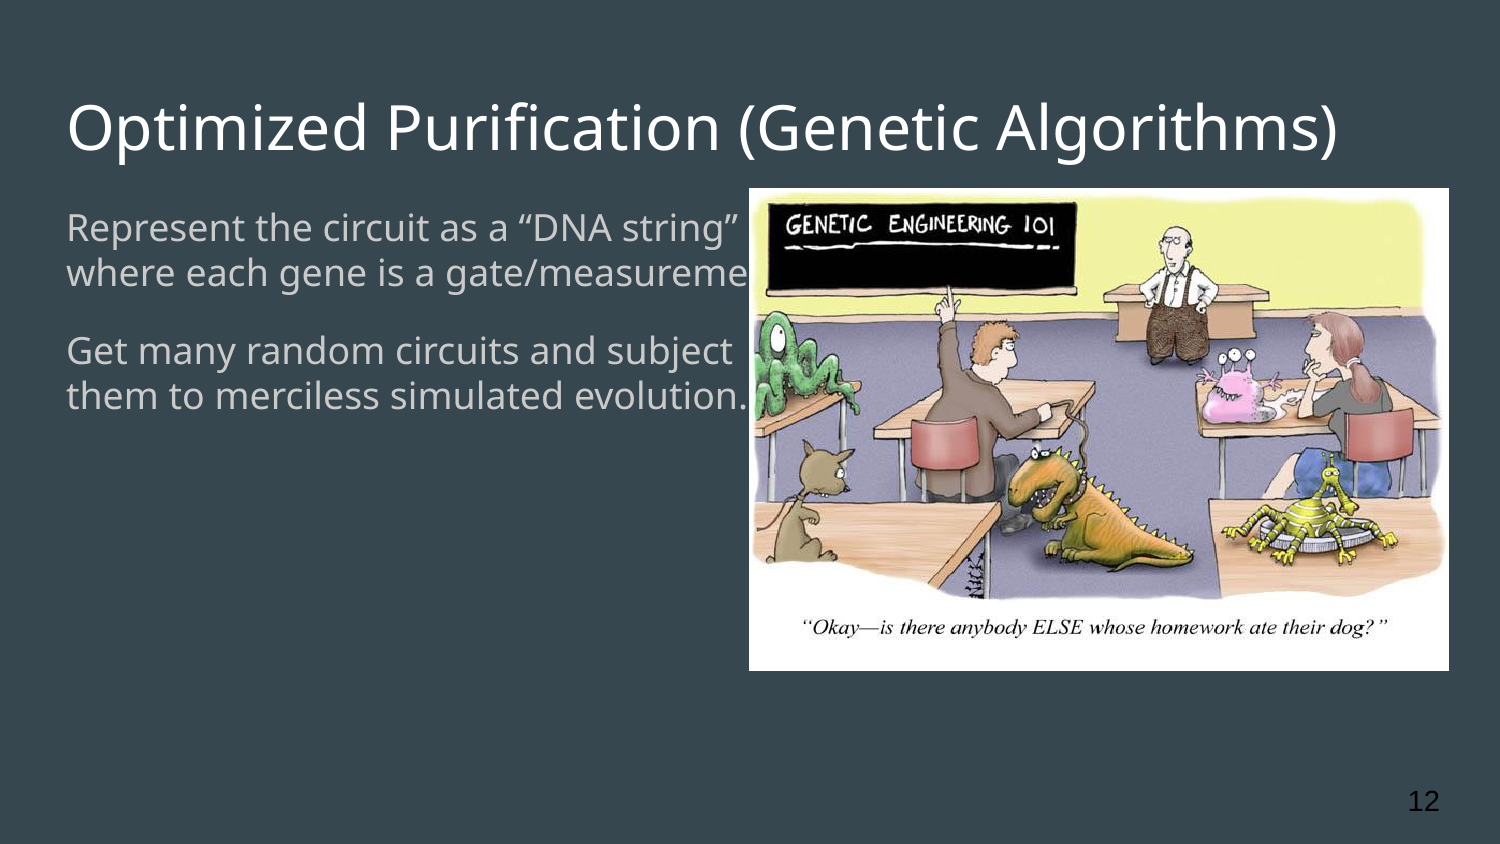

# Optimized Purification (Genetic Algorithms)
Represent the circuit as a “DNA string”
where each gene is a gate/measurement.
Get many random circuits and subject
them to merciless simulated evolution.
 nearingzero.net